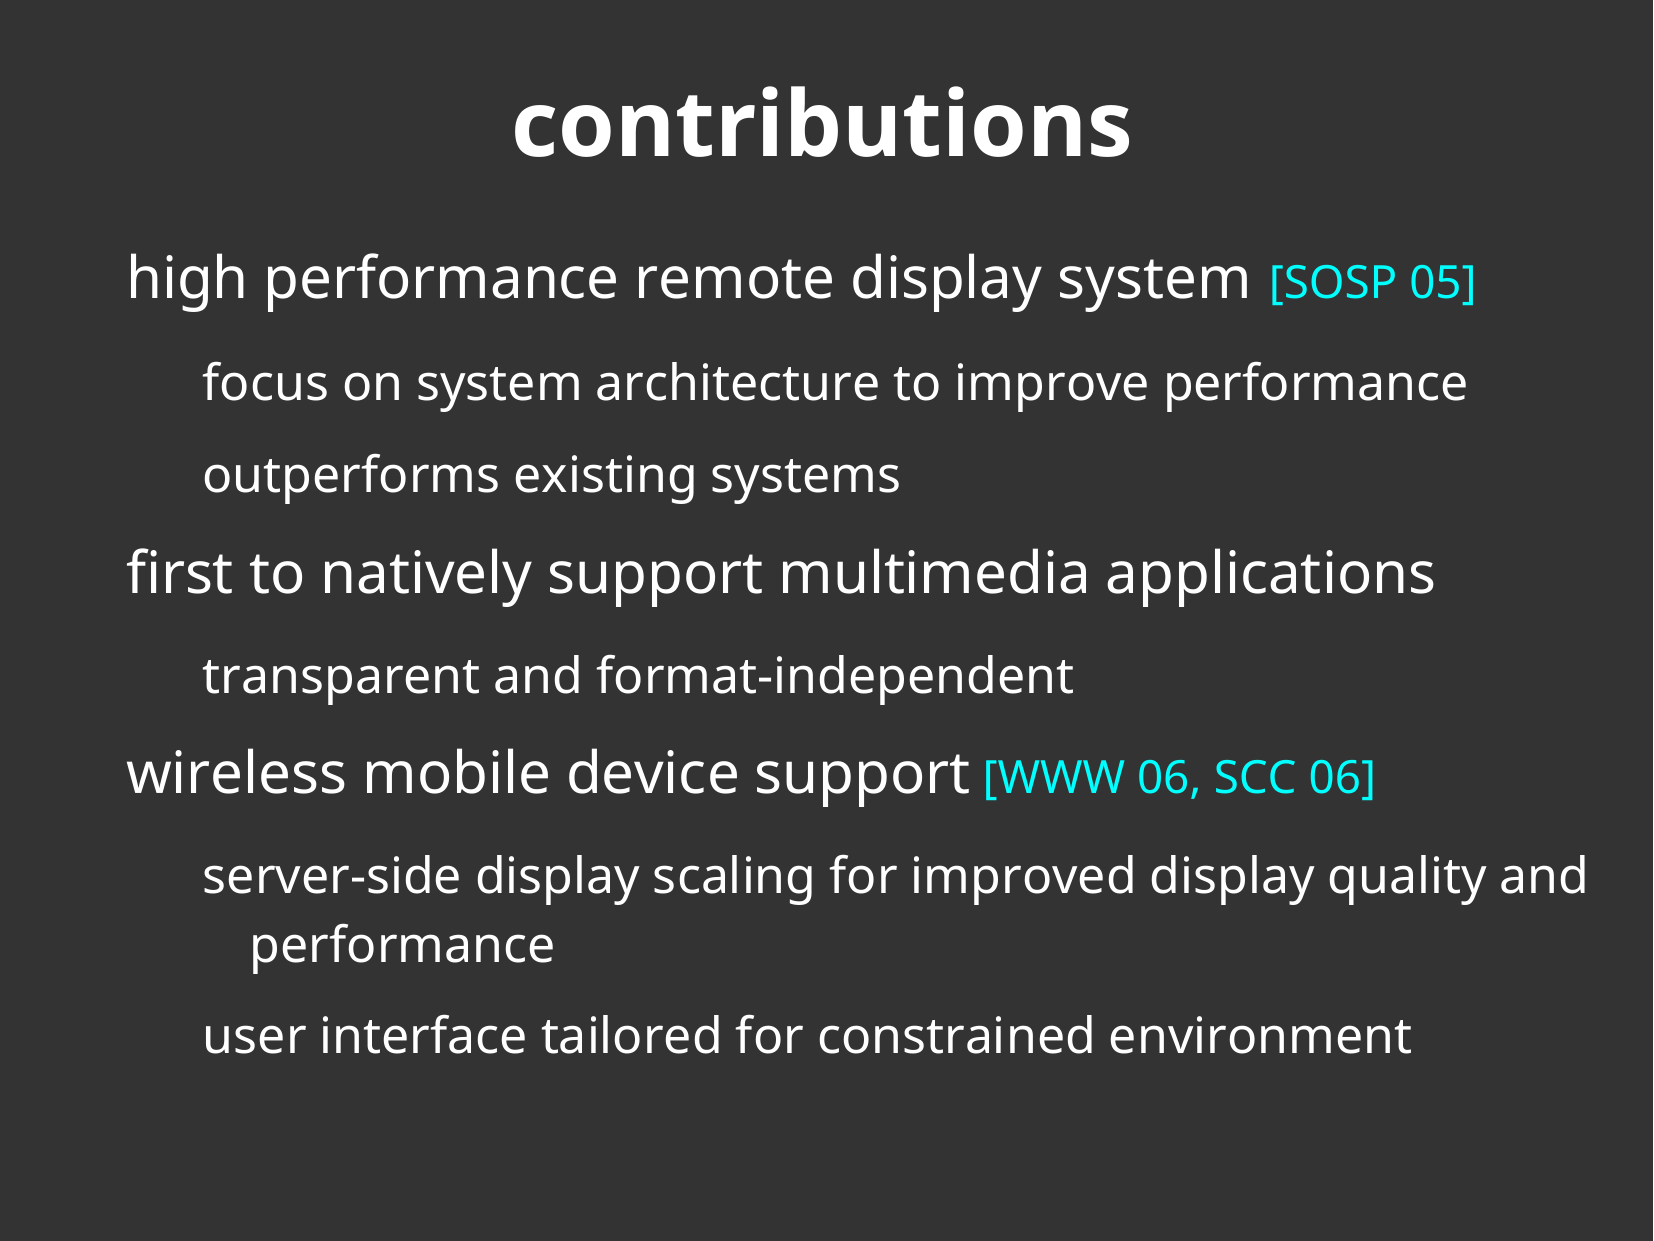

# contributions
high performance remote display system [SOSP 05]
focus on system architecture to improve performance
outperforms existing systems
first to natively support multimedia applications
transparent and format-independent
wireless mobile device support [WWW 06, SCC 06]
server-side display scaling for improved display quality and performance
user interface tailored for constrained environment